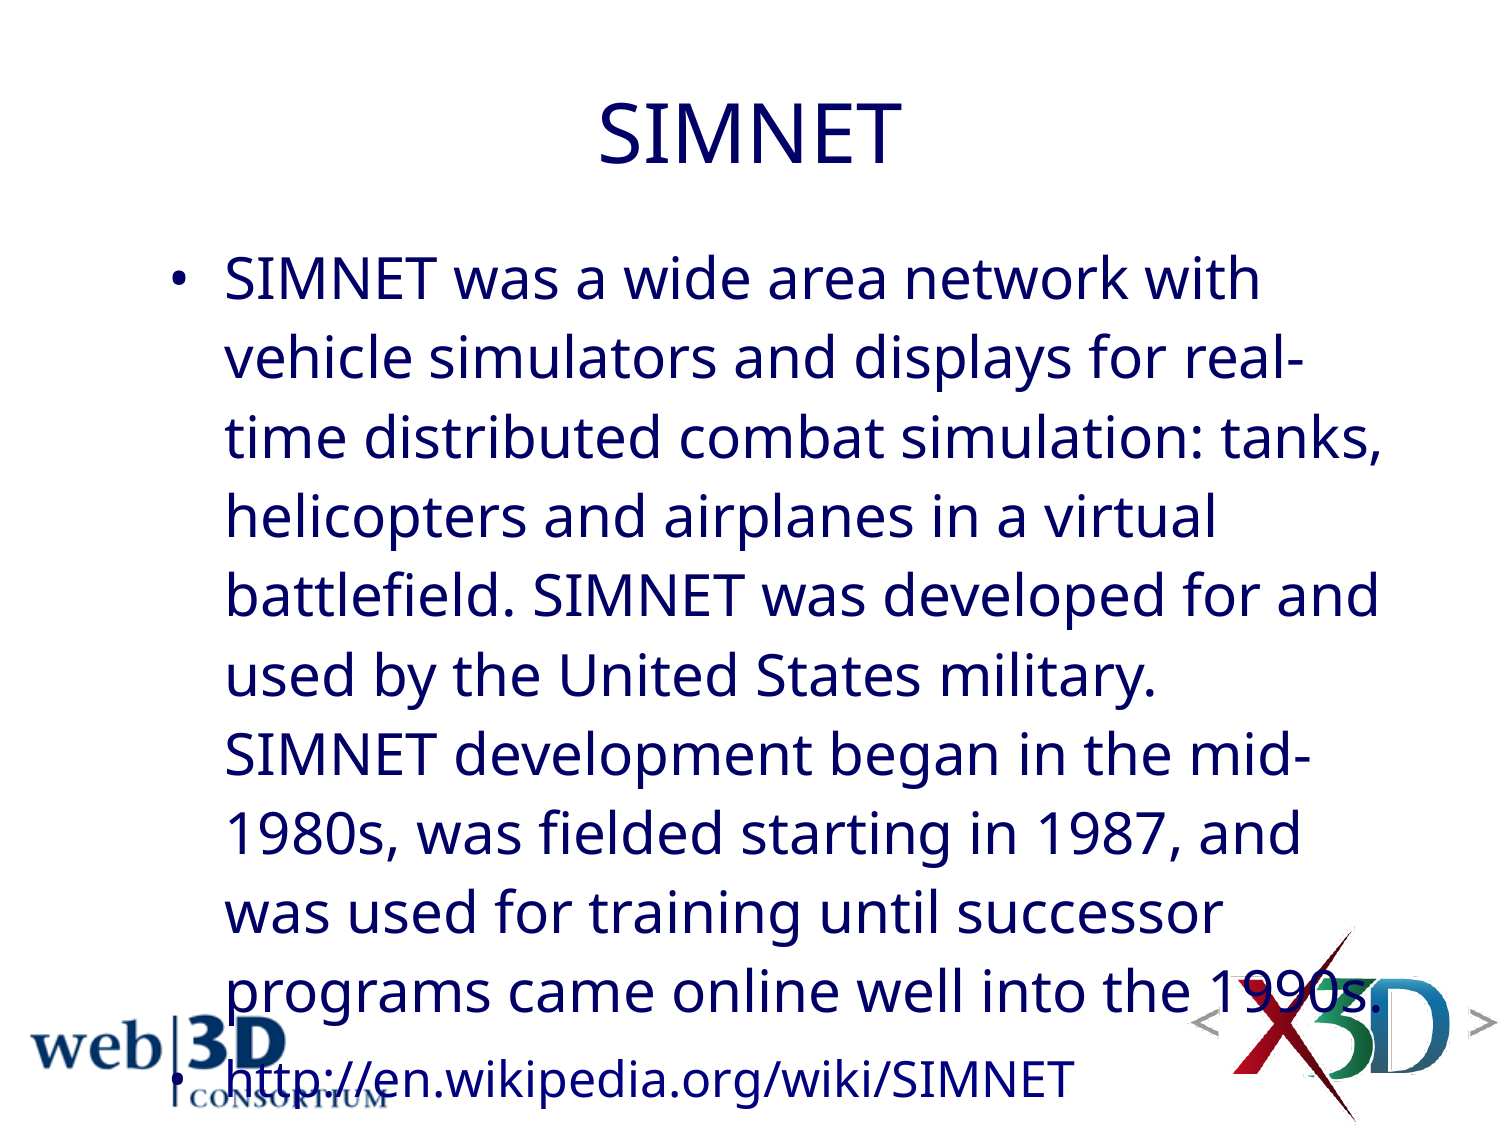

# SIMNET
SIMNET was a wide area network with vehicle simulators and displays for real-time distributed combat simulation: tanks, helicopters and airplanes in a virtual battlefield. SIMNET was developed for and used by the United States military. SIMNET development began in the mid-1980s, was fielded starting in 1987, and was used for training until successor programs came online well into the 1990s.
http://en.wikipedia.org/wiki/SIMNET